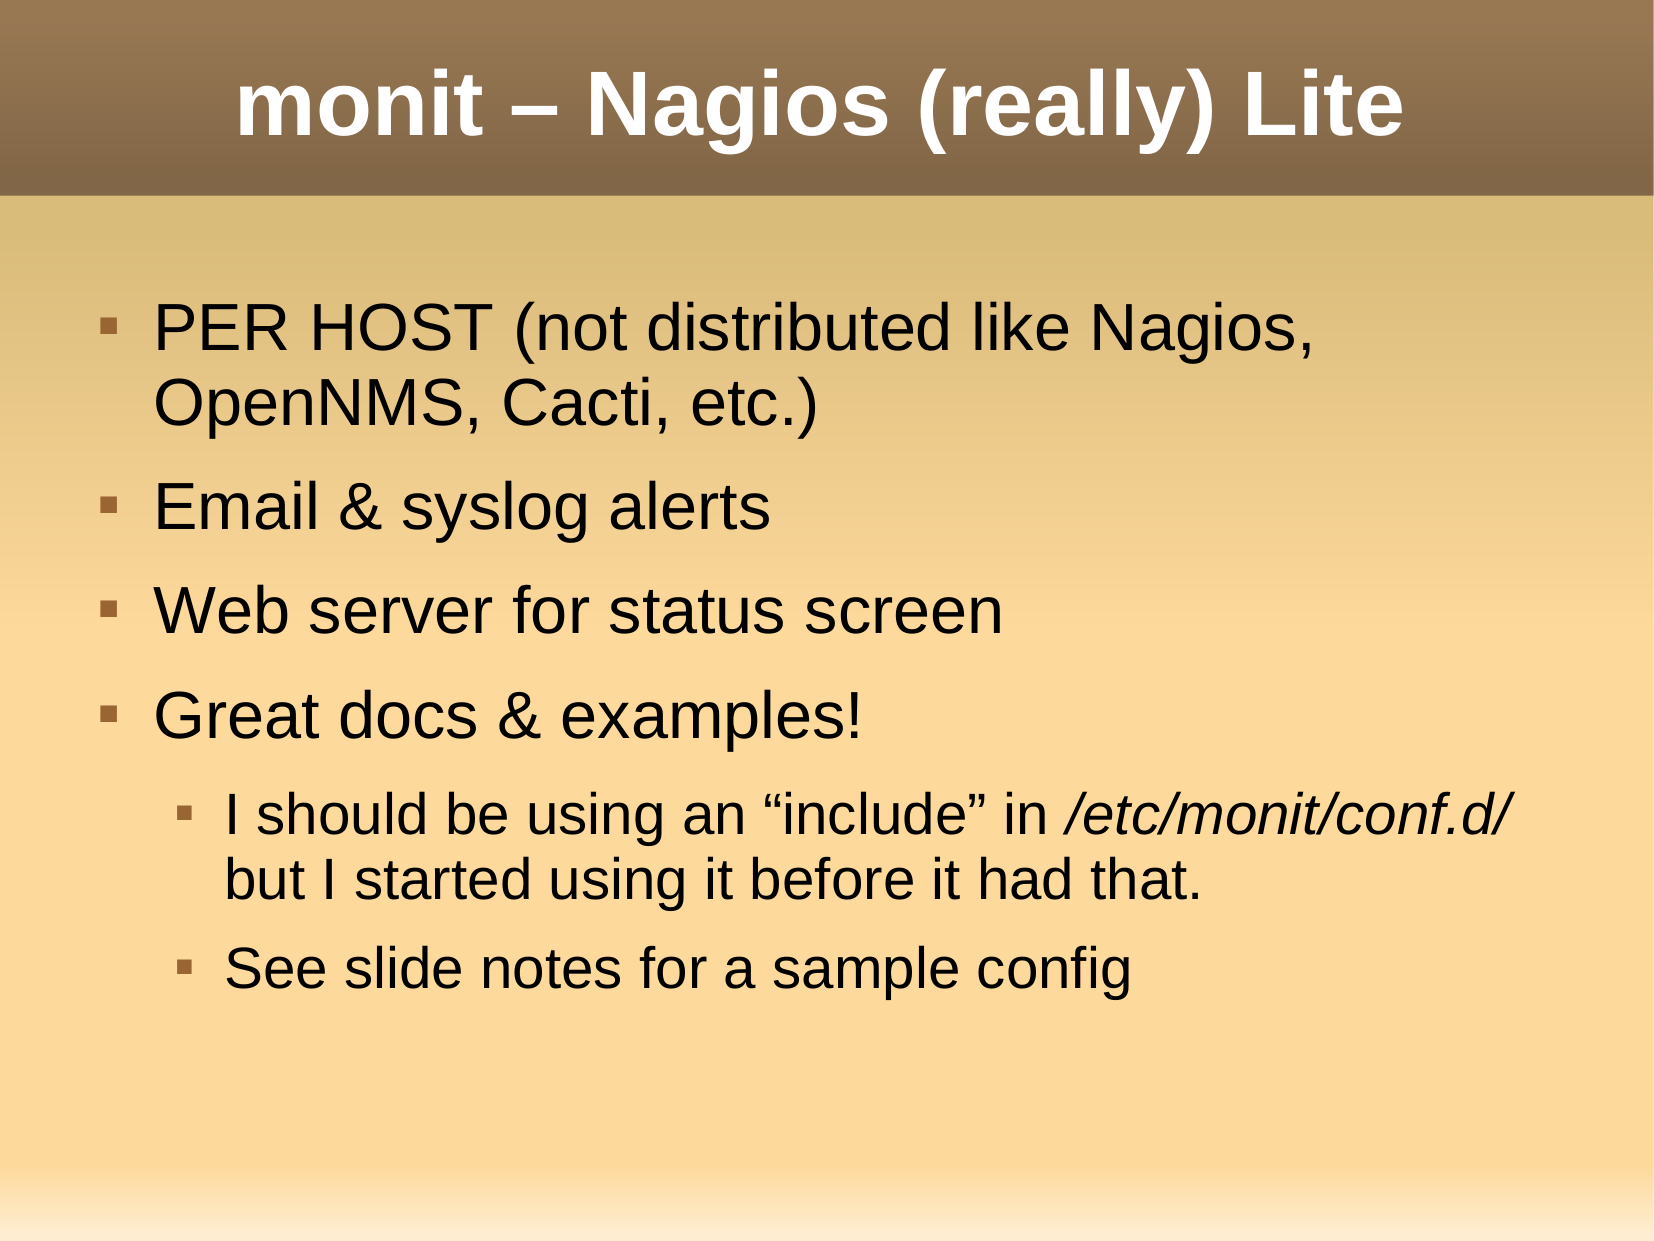

# monit – Nagios (really) Lite
PER HOST (not distributed like Nagios, OpenNMS, Cacti, etc.)
Email & syslog alerts
Web server for status screen
Great docs & examples!
I should be using an “include” in /etc/monit/conf.d/ but I started using it before it had that.
See slide notes for a sample config